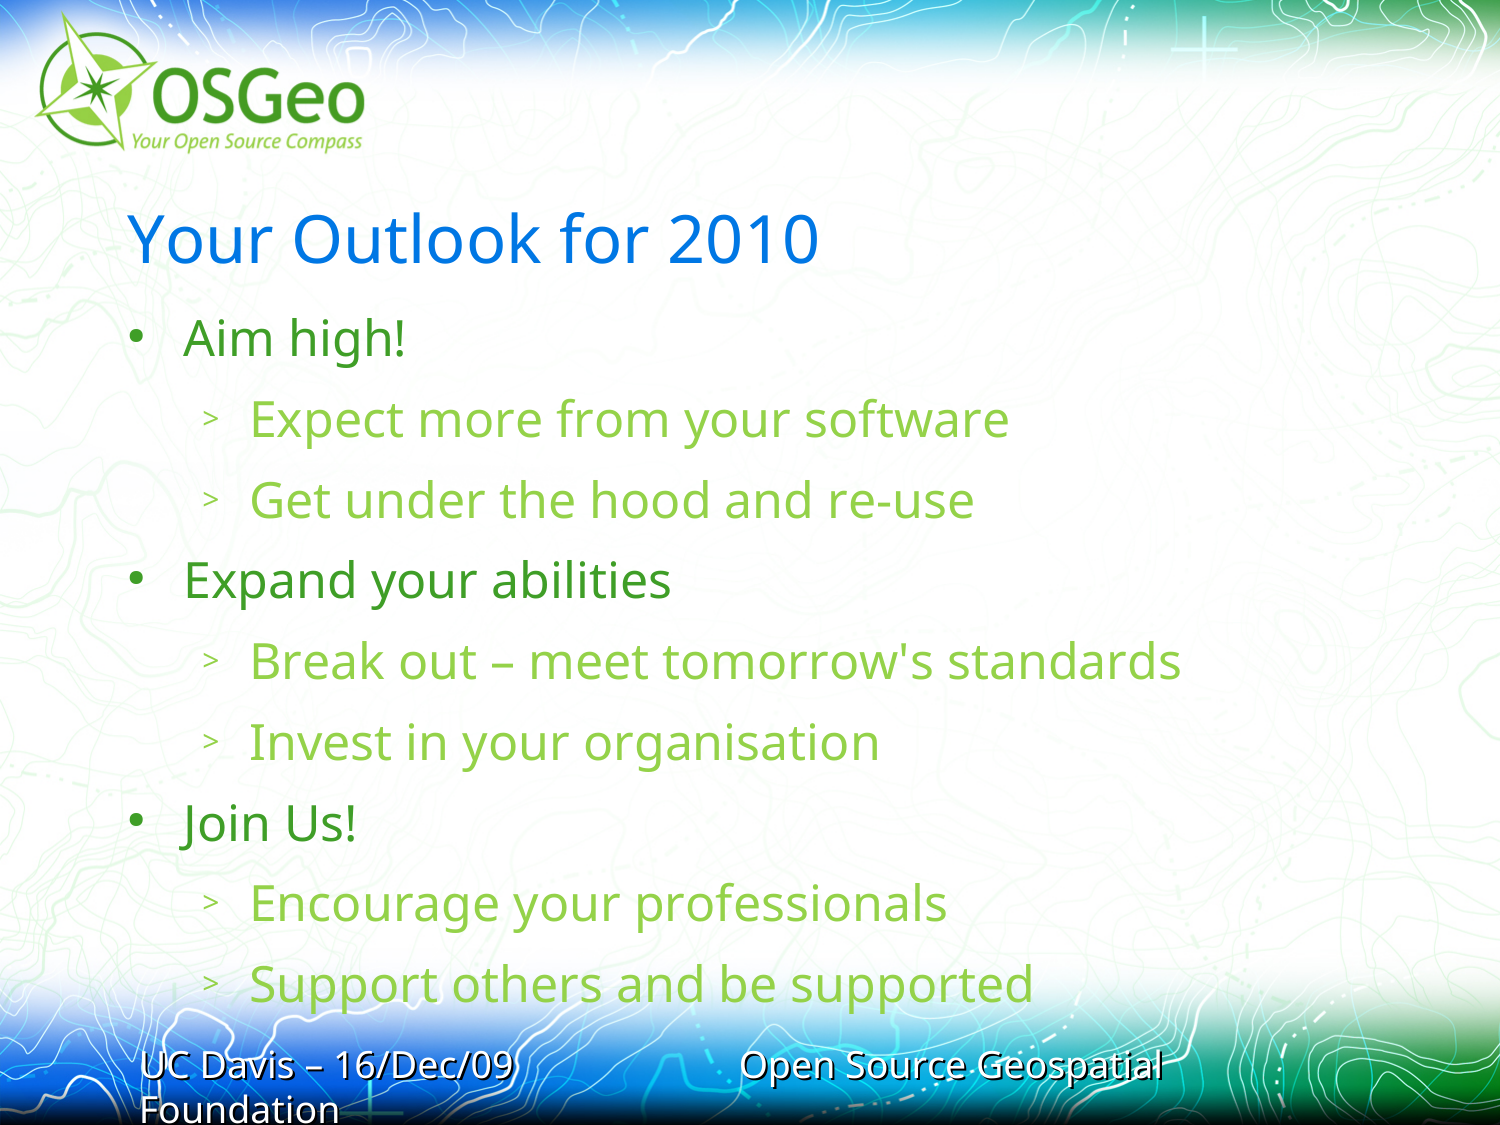

# Your Outlook for 2010
Aim high!
Expect more from your software
Get under the hood and re-use
Expand your abilities
Break out – meet tomorrow's standards
Invest in your organisation
Join Us!
Encourage your professionals
Support others and be supported